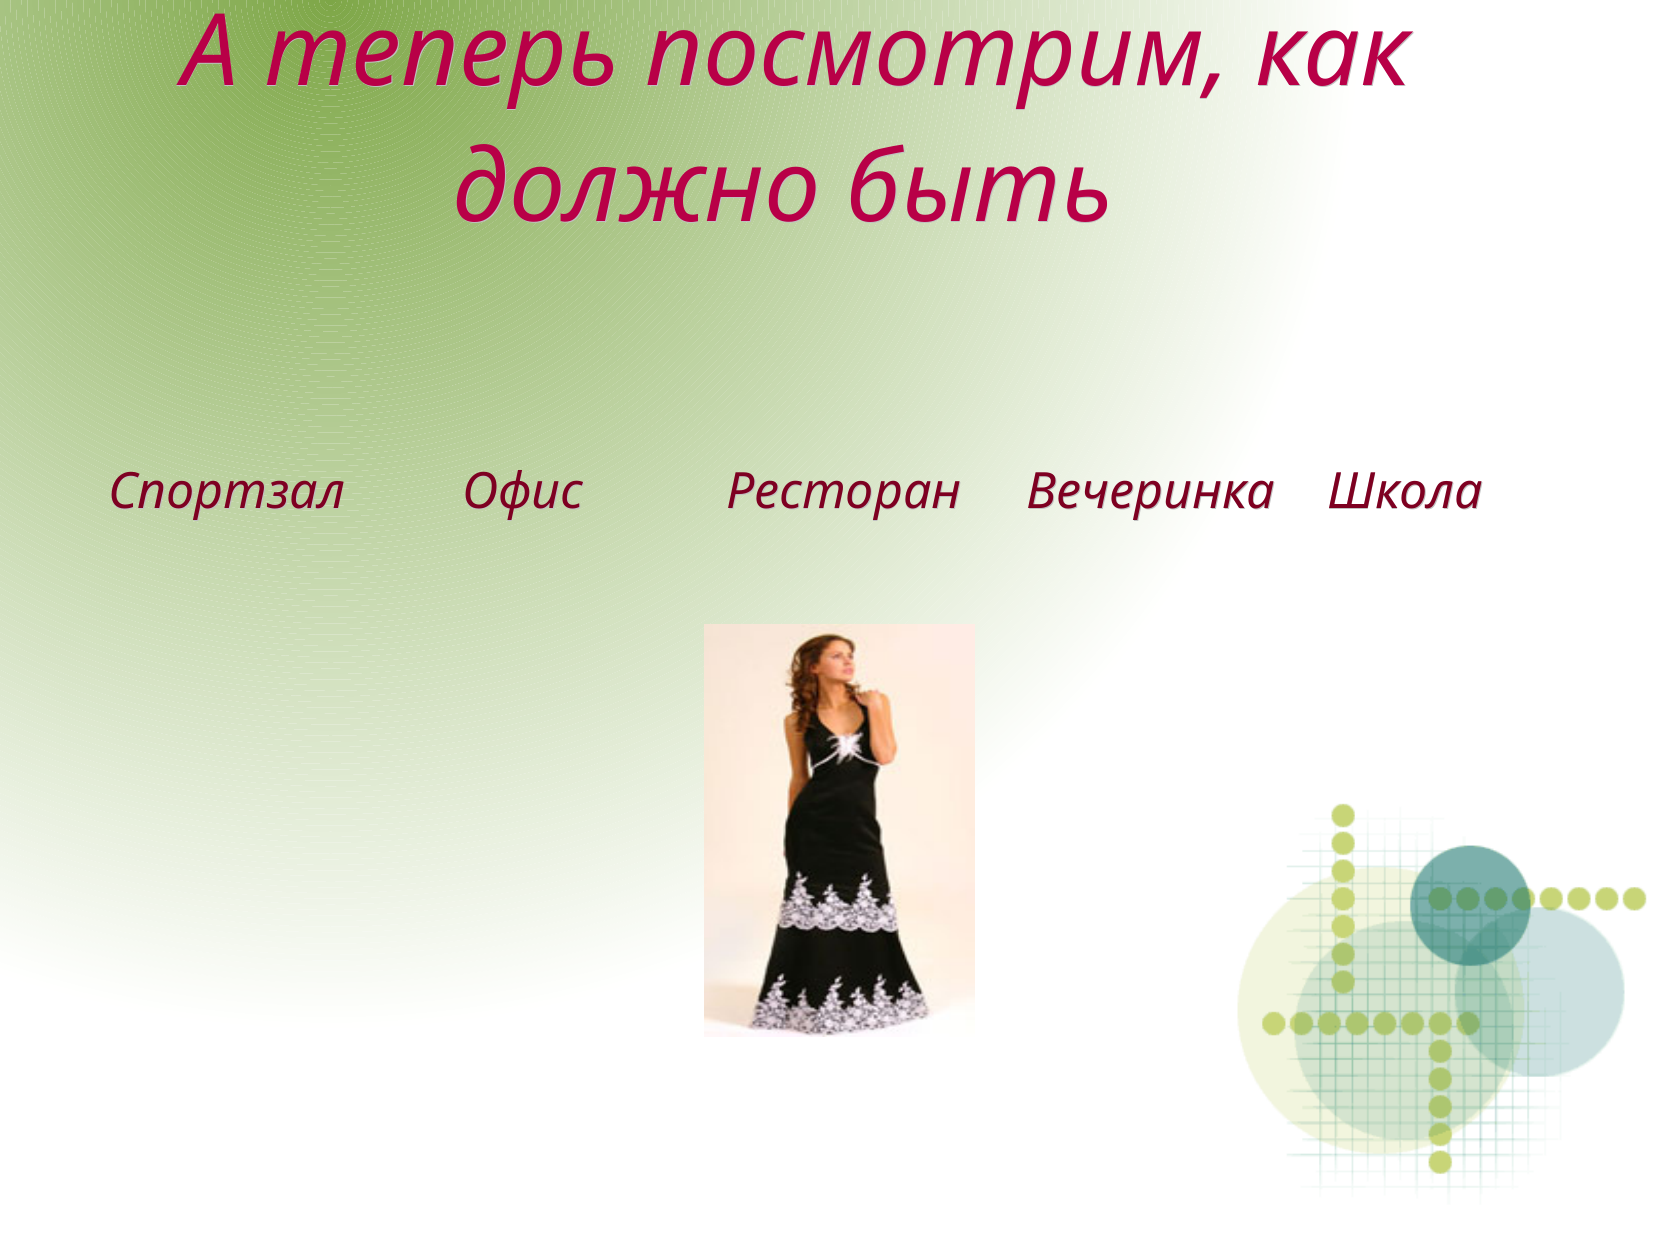

# А теперь посмотрим, как должно быть Спортзал Офис Ресторан Вечеринка Школа
Назад